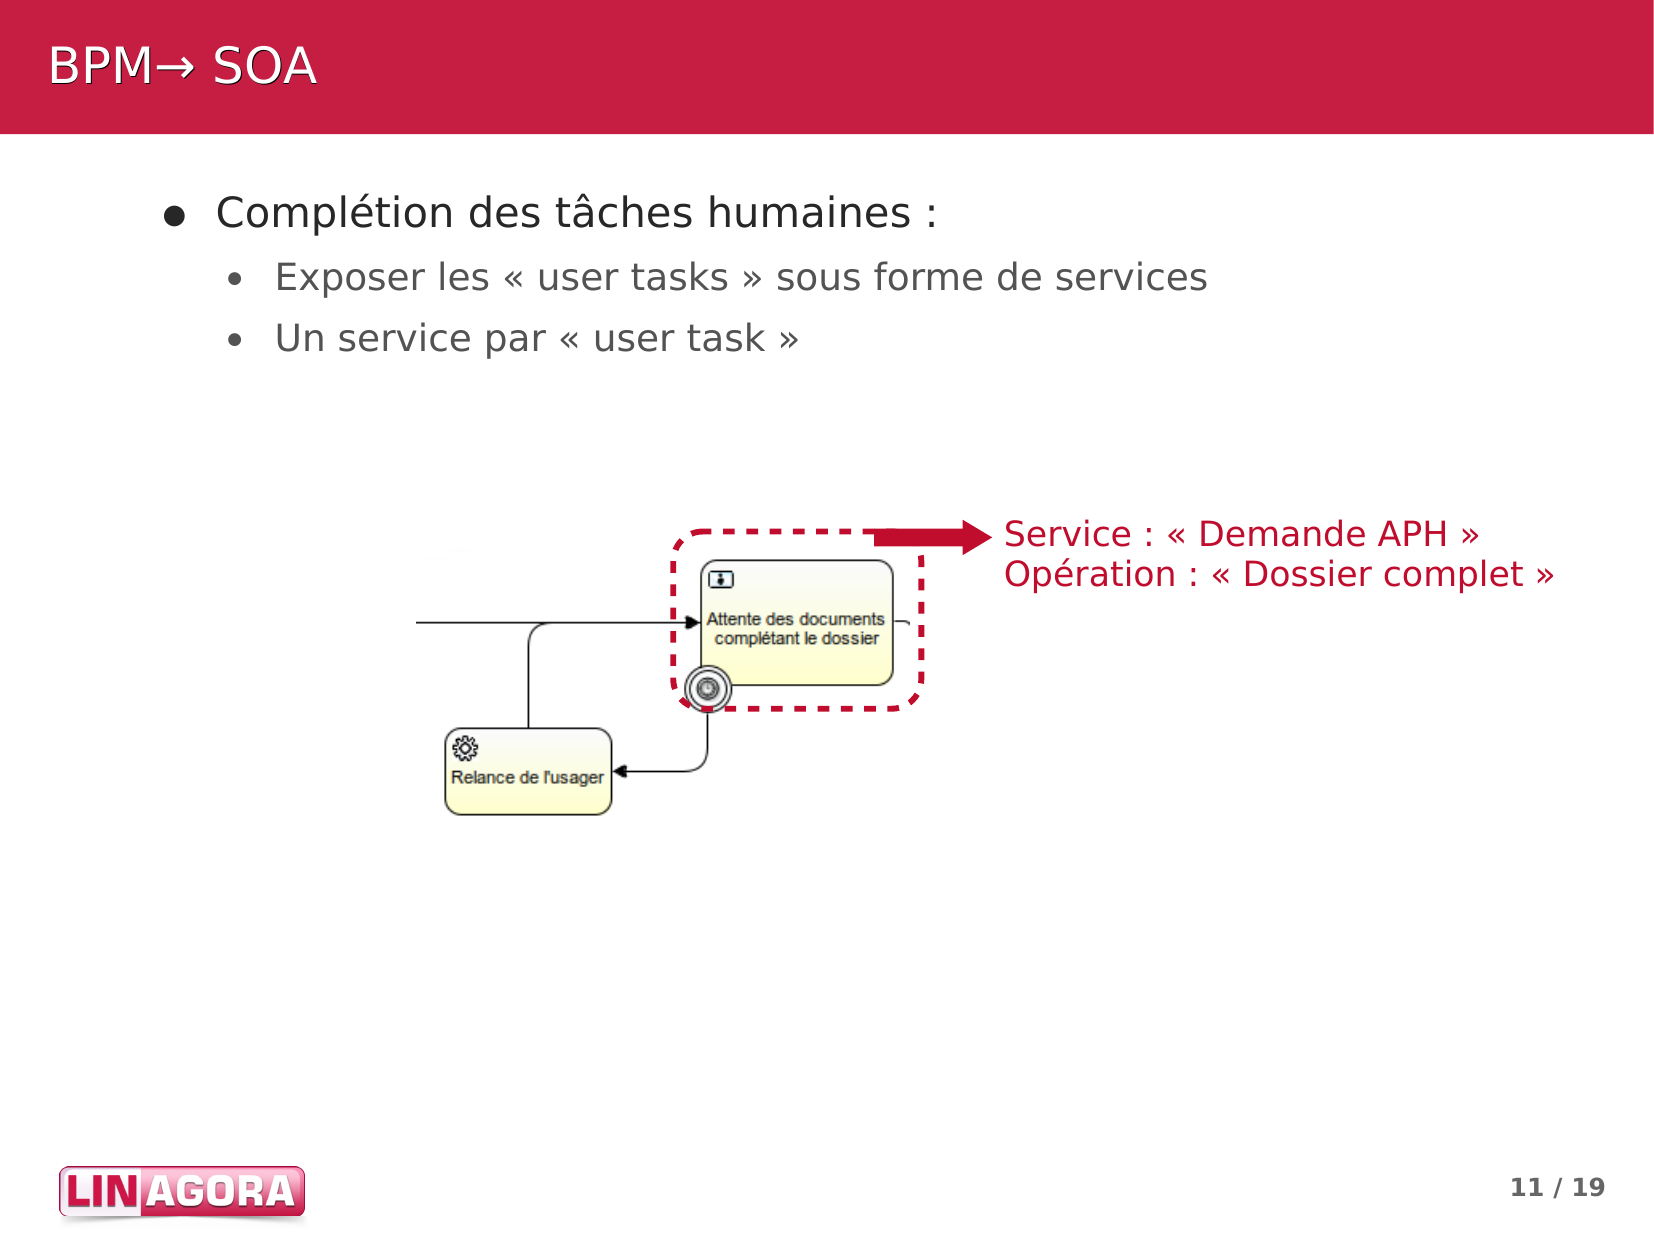

# BPM→ SOA
Complétion des tâches humaines :
Exposer les « user tasks » sous forme de services
Un service par « user task »
Service : « Demande APH »
Opération : « Dossier complet »